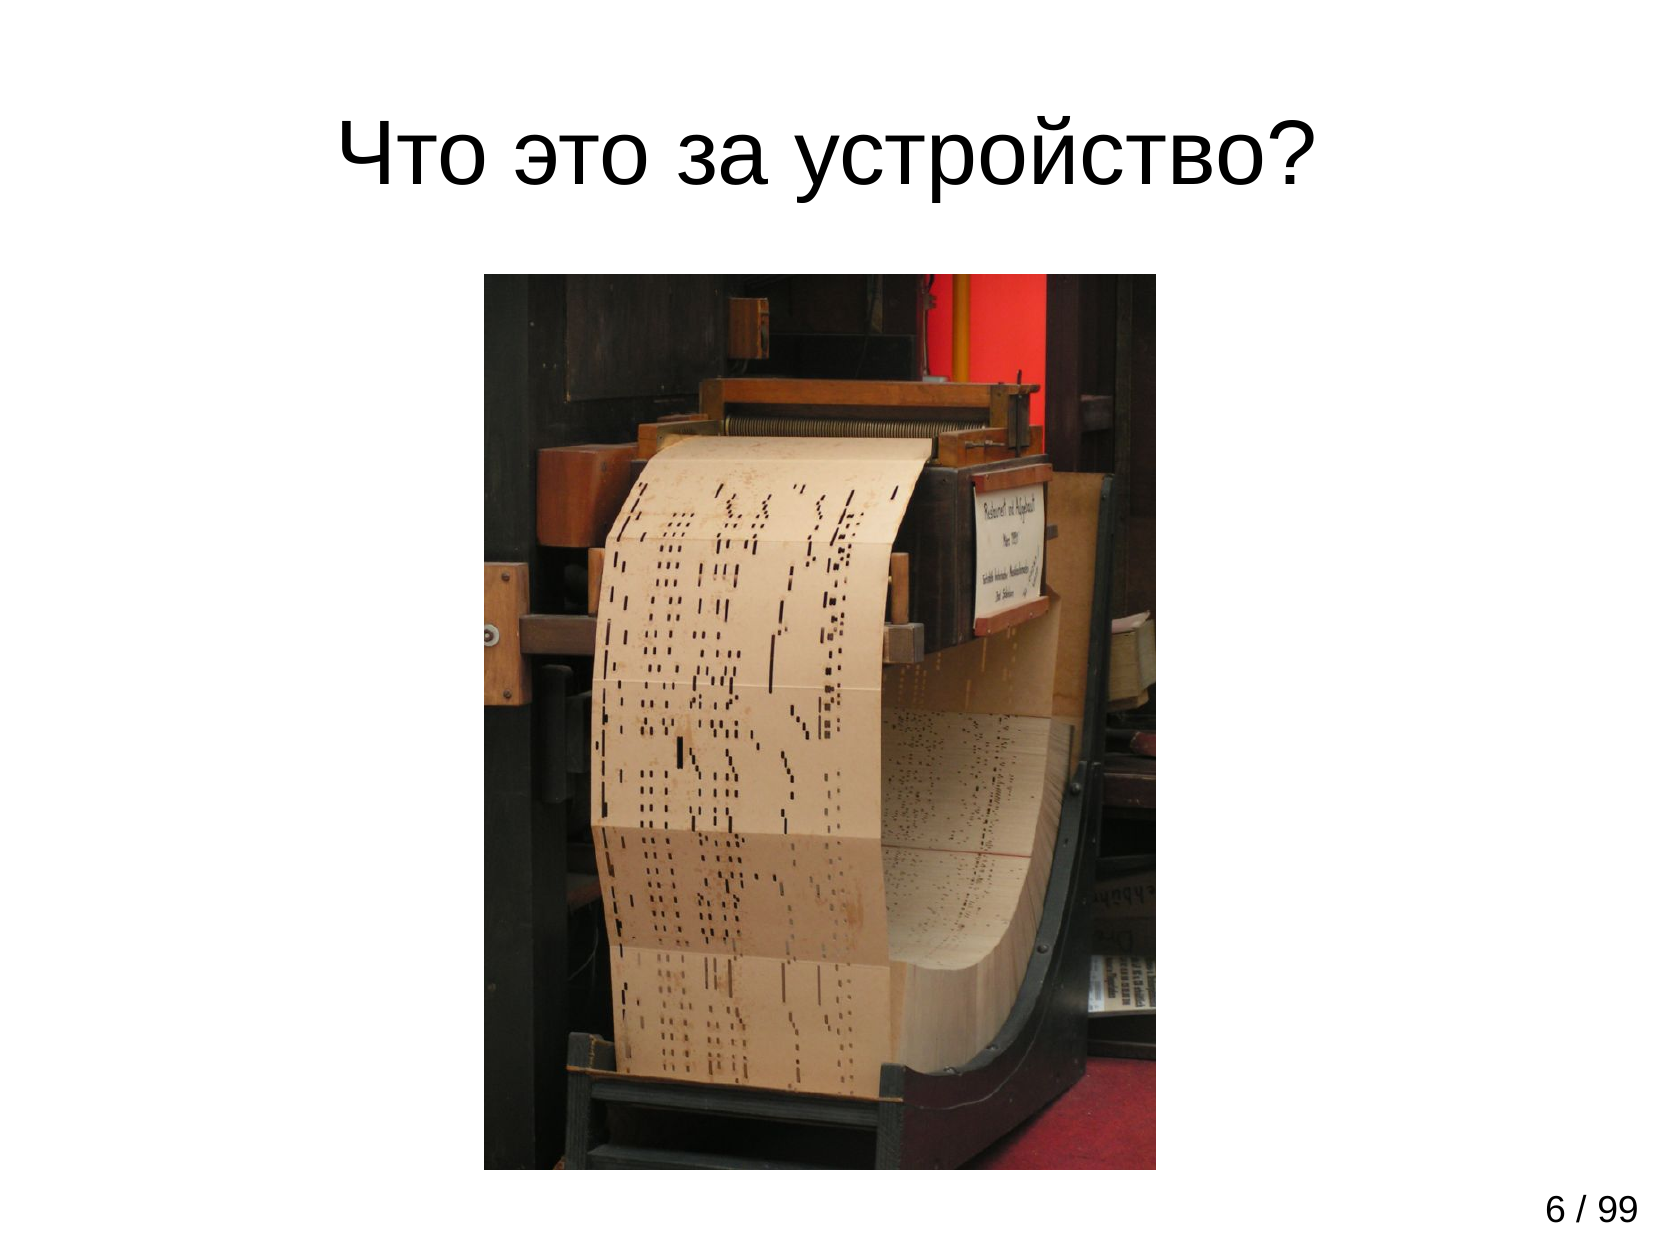

# Что это за устройство?
5 / 99